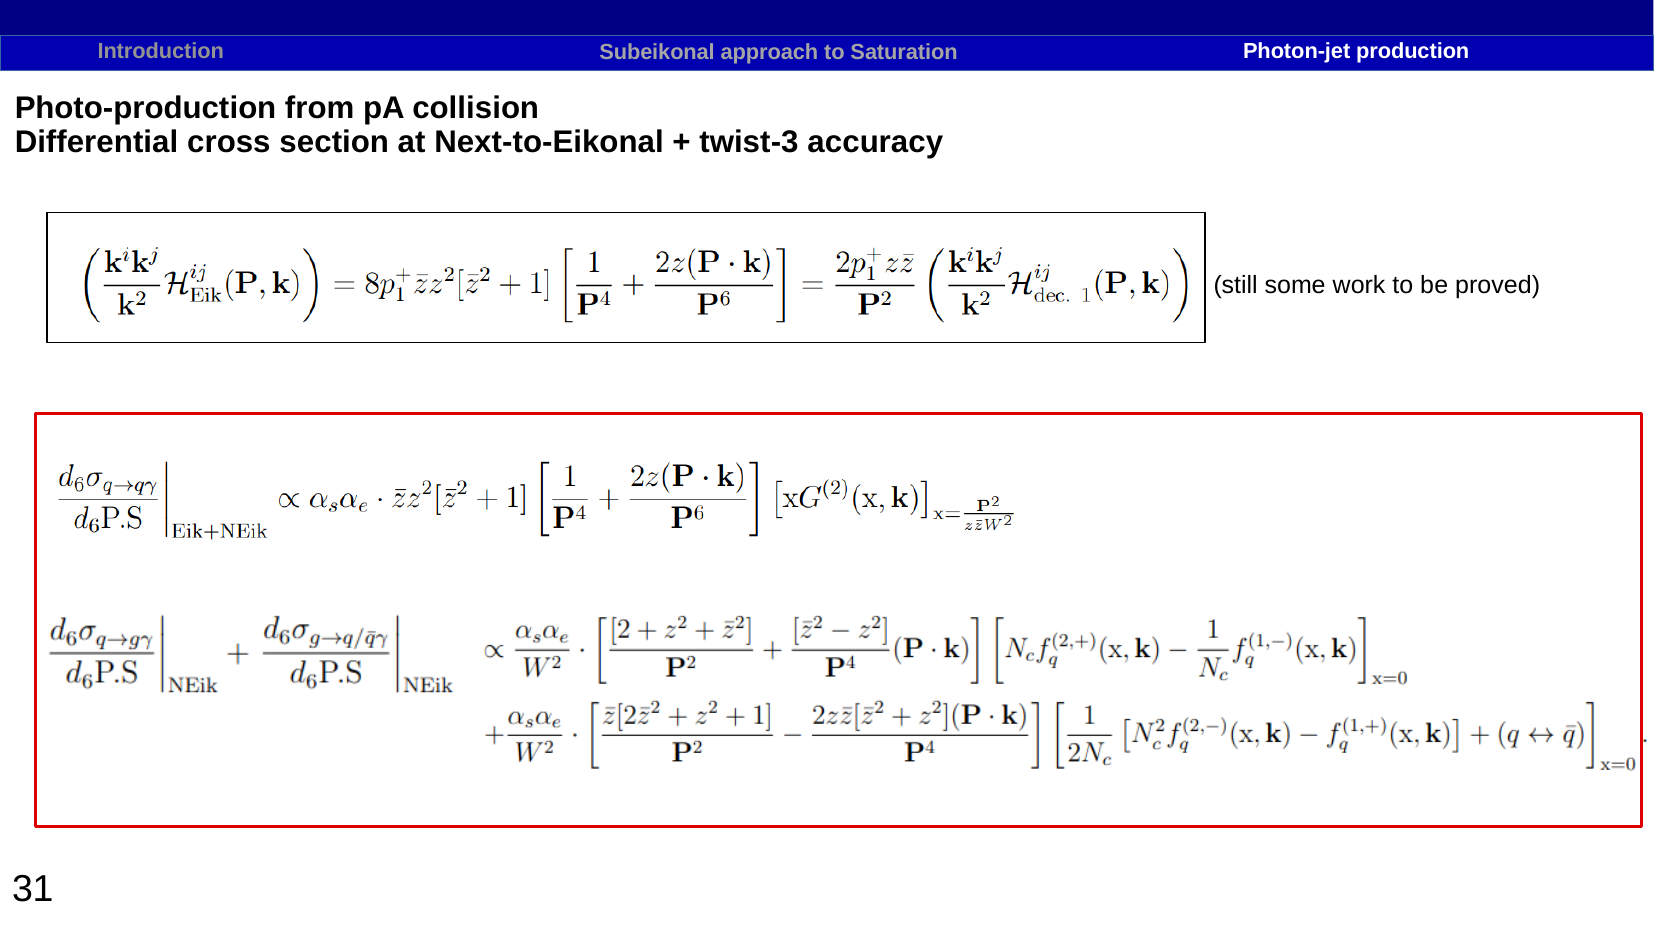

Introduction
Photon-jet production
Subeikonal approach to Saturation
Photo-production from pA collision
Differential cross section at Next-to-Eikonal + twist-3 accuracy
(still some work to be proved)